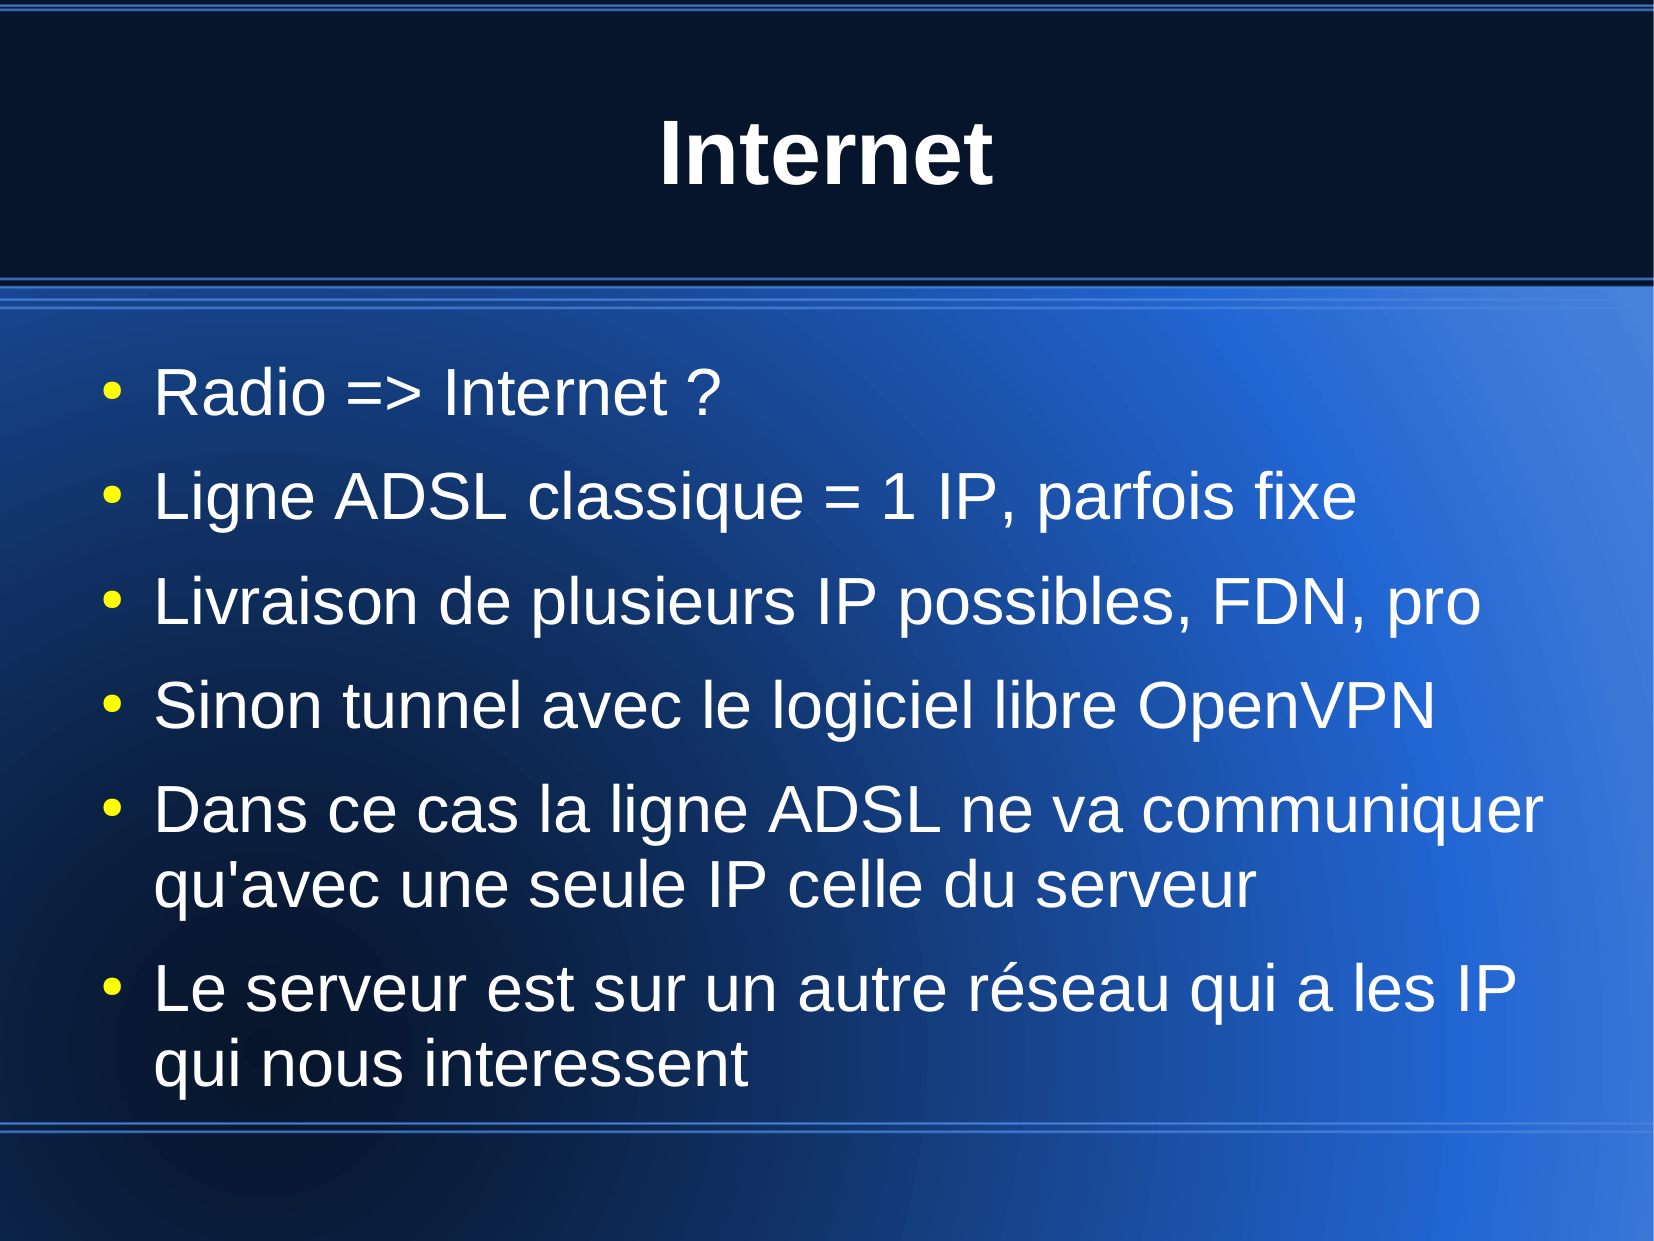

# Internet
Radio => Internet ?
Ligne ADSL classique = 1 IP, parfois fixe
Livraison de plusieurs IP possibles, FDN, pro
Sinon tunnel avec le logiciel libre OpenVPN
Dans ce cas la ligne ADSL ne va communiquer qu'avec une seule IP celle du serveur
Le serveur est sur un autre réseau qui a les IP qui nous interessent